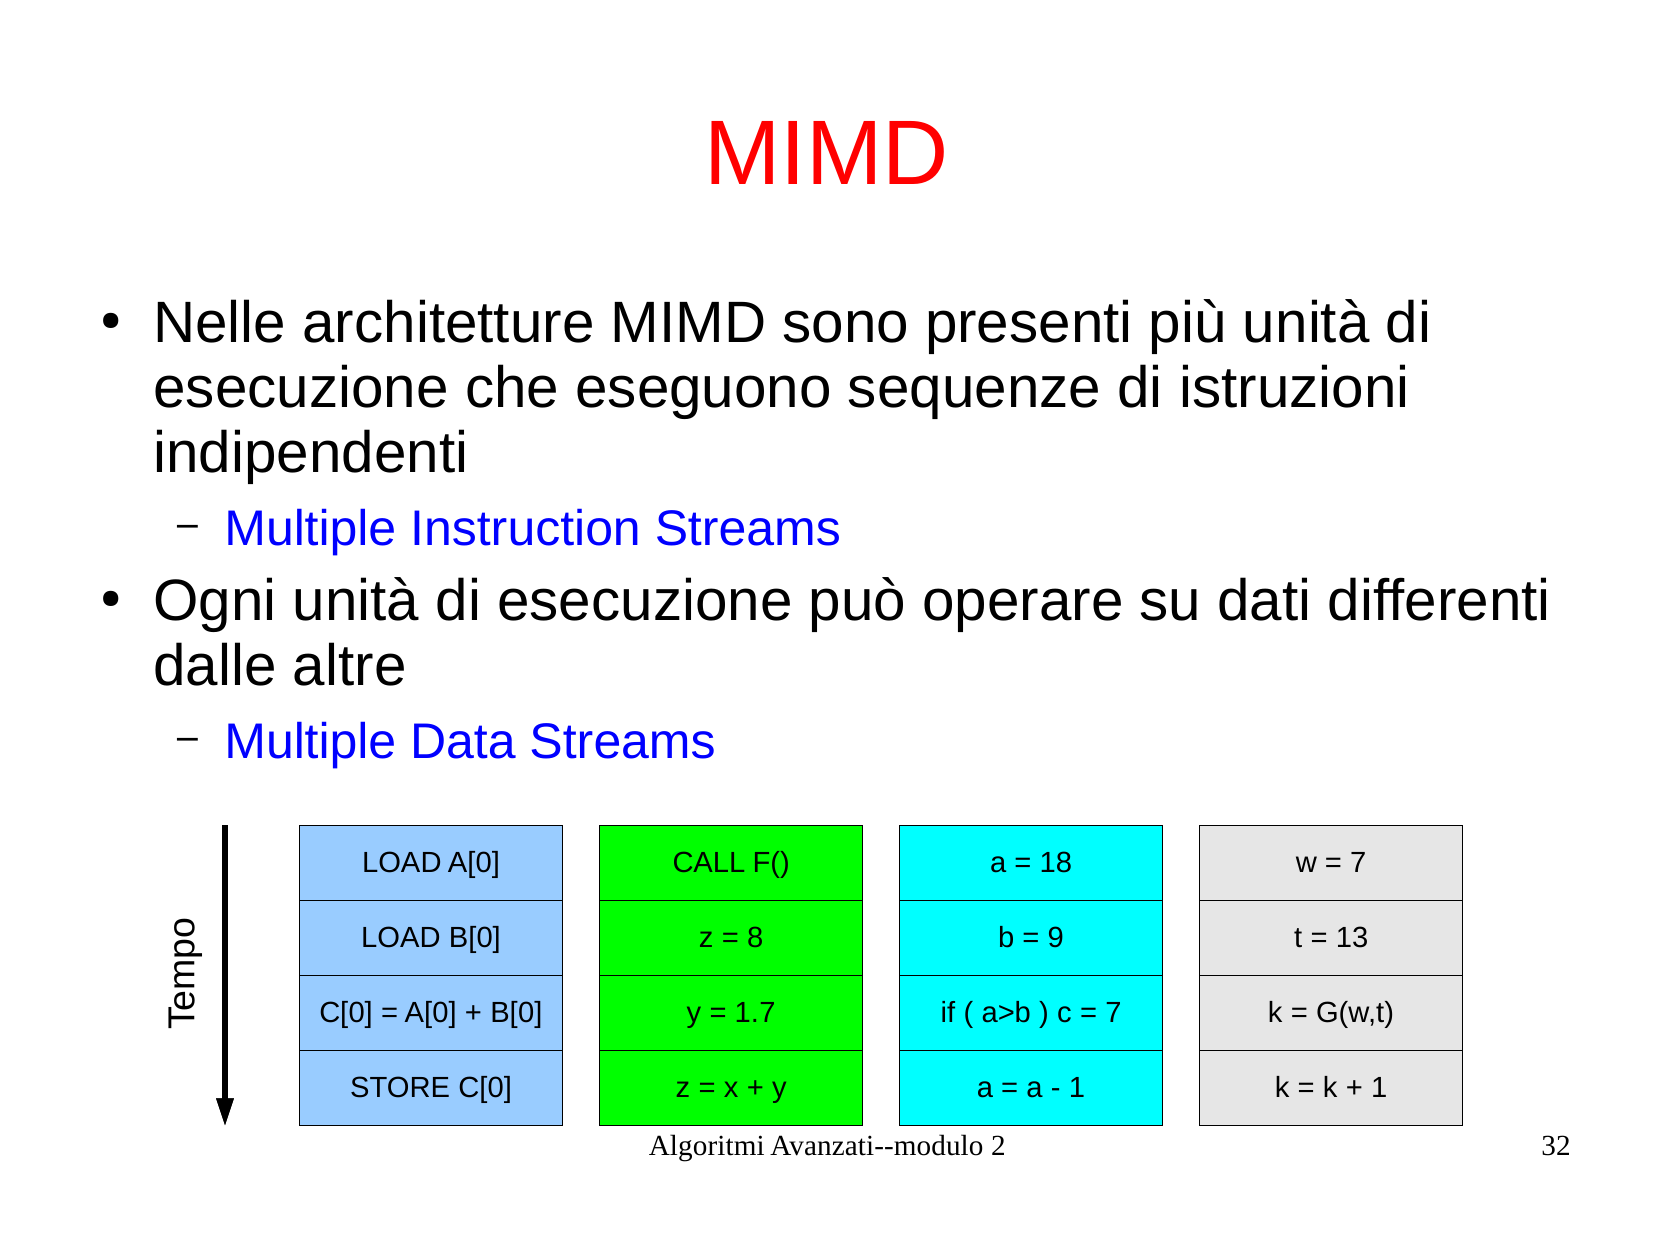

# MIMD
Nelle architetture MIMD sono presenti più unità di esecuzione che eseguono sequenze di istruzioni indipendenti
Multiple Instruction Streams
Ogni unità di esecuzione può operare su dati differenti dalle altre
Multiple Data Streams
LOAD A[0]
CALL F()
a = 18
w = 7
LOAD B[0]
z = 8
b = 9
t = 13
Tempo
C[0] = A[0] + B[0]
y = 1.7
if ( a>b ) c = 7
k = G(w,t)
STORE C[0]
z = x + y
a = a - 1
k = k + 1
Algoritmi Avanzati--modulo 2
32